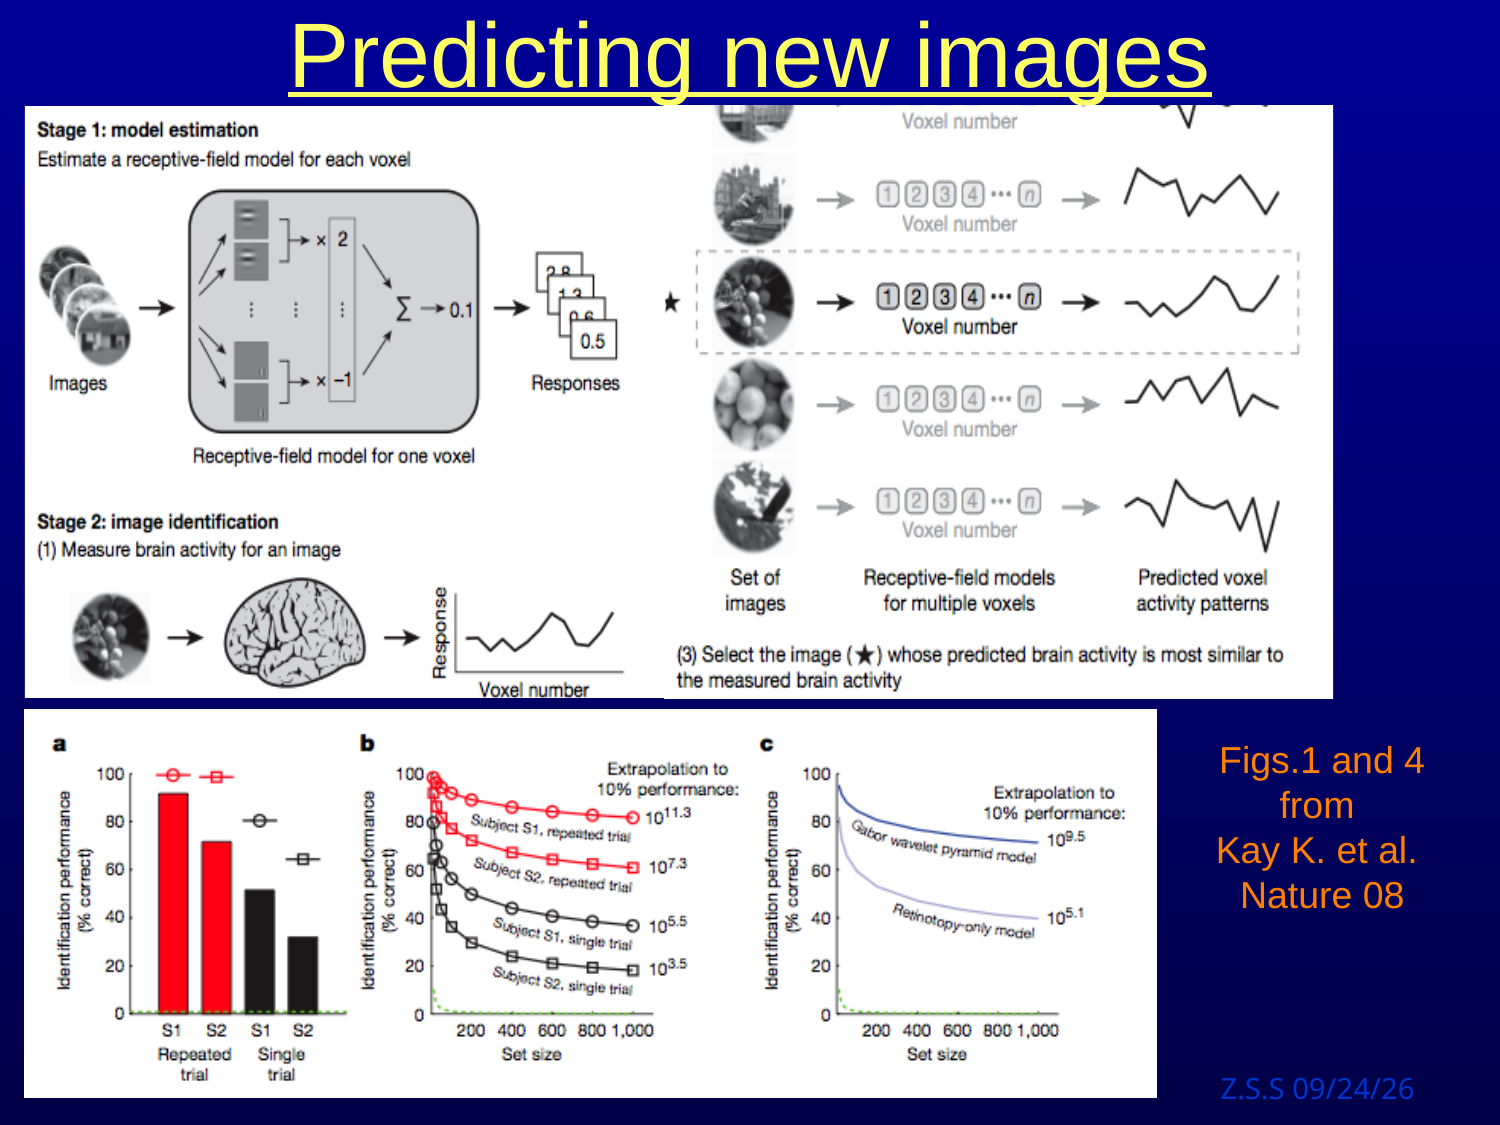

# Predicting new images
Figs.1 and 4 from
Kay K. et al. Nature 08